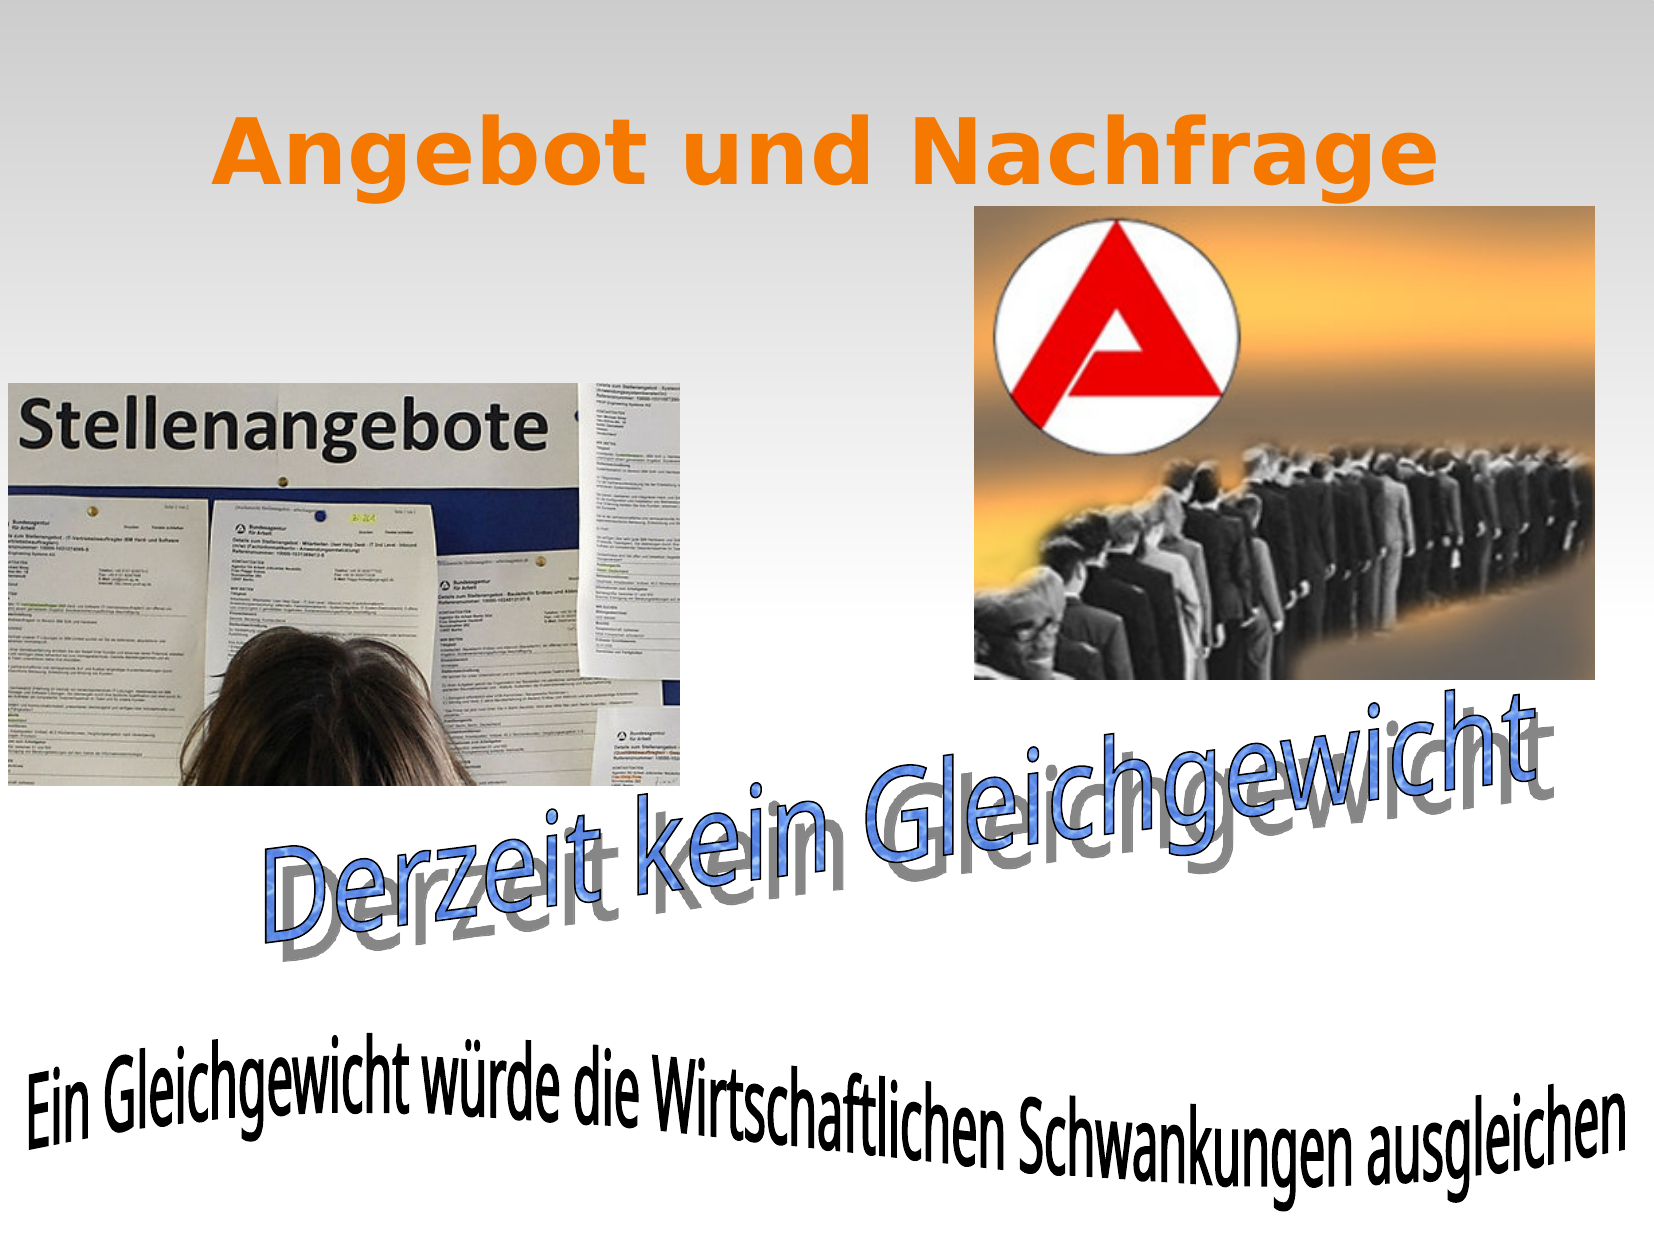

# Angebot und Nachfrage
Derzeit kein Gleichgewicht
Ein Gleichgewicht würde die Wirtschaftlichen Schwankungen ausgleichen